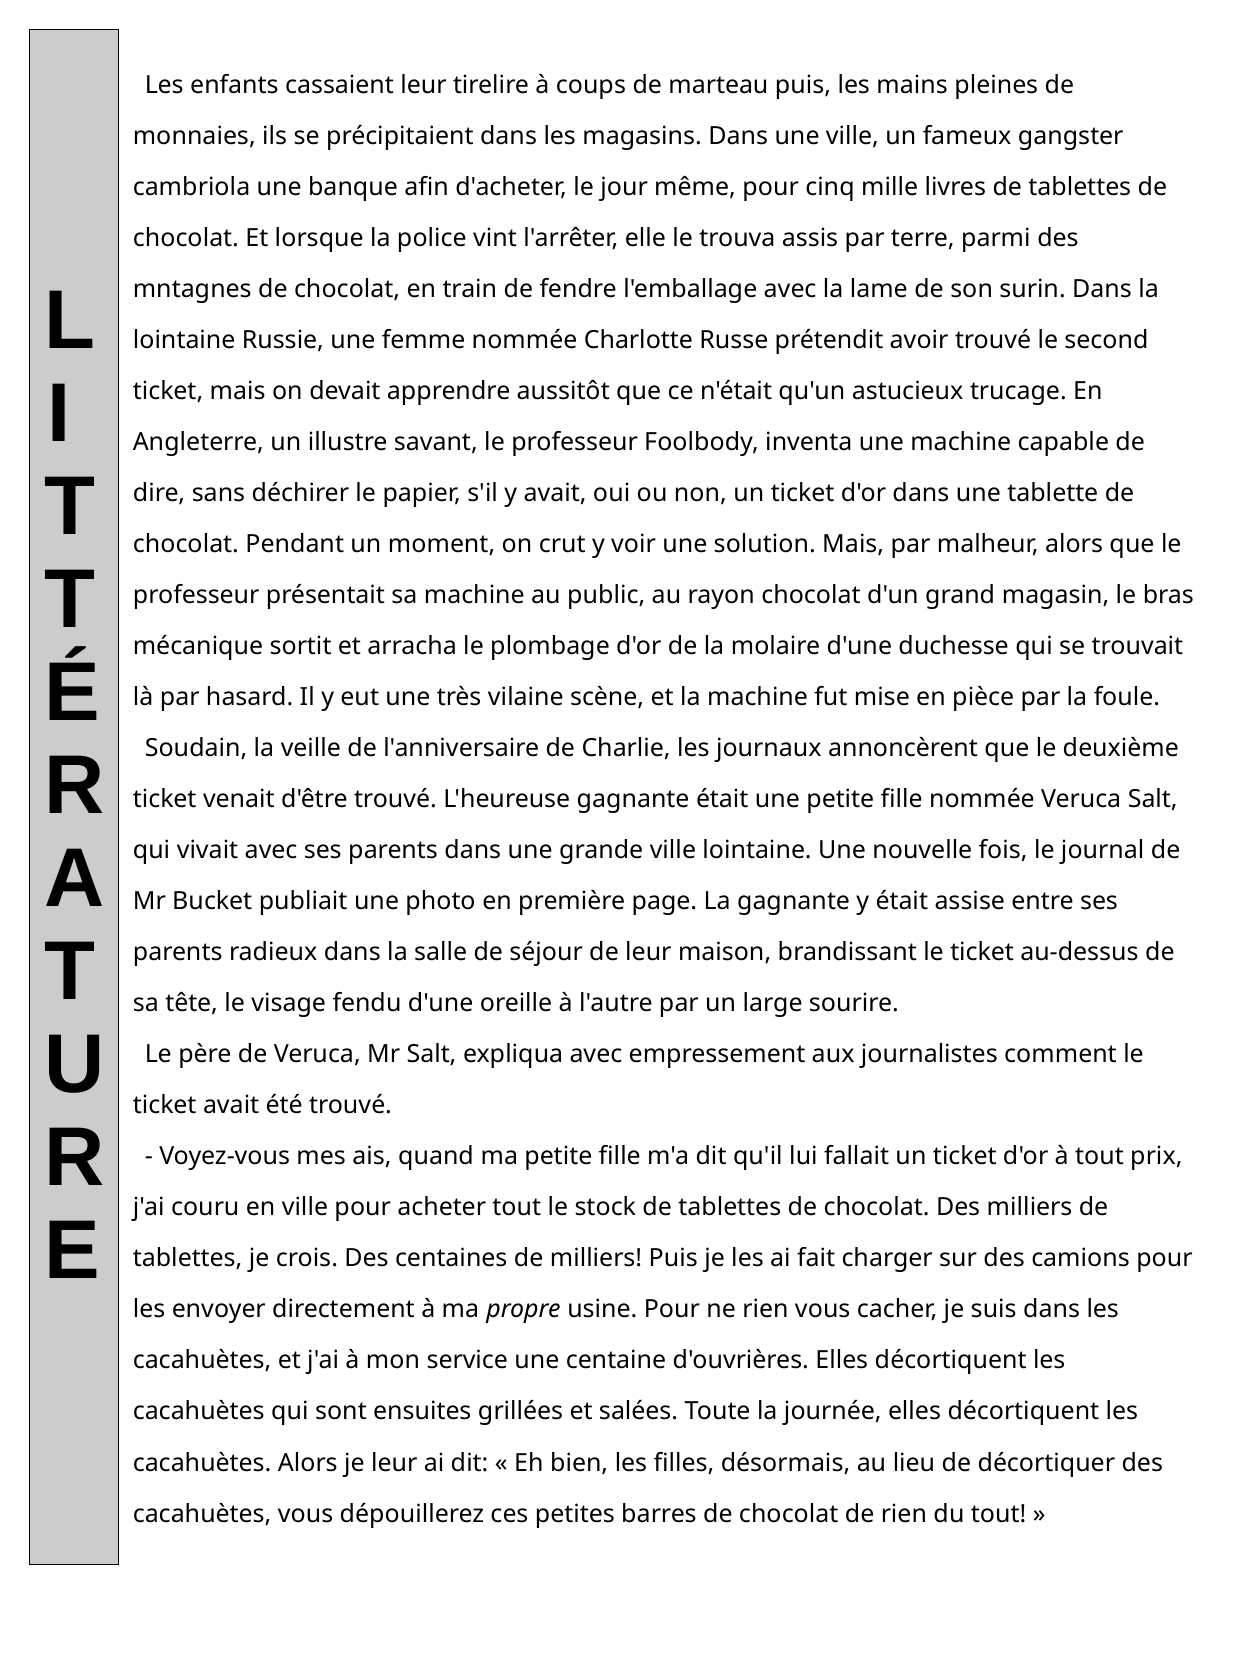

Les enfants cassaient leur tirelire à coups de marteau puis, les mains pleines de monnaies, ils se précipitaient dans les magasins. Dans une ville, un fameux gangster cambriola une banque afin d'acheter, le jour même, pour cinq mille livres de tablettes de chocolat. Et lorsque la police vint l'arrêter, elle le trouva assis par terre, parmi des mntagnes de chocolat, en train de fendre l'emballage avec la lame de son surin. Dans la lointaine Russie, une femme nommée Charlotte Russe prétendit avoir trouvé le second ticket, mais on devait apprendre aussitôt que ce n'était qu'un astucieux trucage. En Angleterre, un illustre savant, le professeur Foolbody, inventa une machine capable de dire, sans déchirer le papier, s'il y avait, oui ou non, un ticket d'or dans une tablette de chocolat. Pendant un moment, on crut y voir une solution. Mais, par malheur, alors que le professeur présentait sa machine au public, au rayon chocolat d'un grand magasin, le bras mécanique sortit et arracha le plombage d'or de la molaire d'une duchesse qui se trouvait là par hasard. Il y eut une très vilaine scène, et la machine fut mise en pièce par la foule.
Soudain, la veille de l'anniversaire de Charlie, les journaux annoncèrent que le deuxième ticket venait d'être trouvé. L'heureuse gagnante était une petite fille nommée Veruca Salt, qui vivait avec ses parents dans une grande ville lointaine. Une nouvelle fois, le journal de Mr Bucket publiait une photo en première page. La gagnante y était assise entre ses parents radieux dans la salle de séjour de leur maison, brandissant le ticket au-dessus de sa tête, le visage fendu d'une oreille à l'autre par un large sourire.
Le père de Veruca, Mr Salt, expliqua avec empressement aux journalistes comment le ticket avait été trouvé.
- Voyez-vous mes ais, quand ma petite fille m'a dit qu'il lui fallait un ticket d'or à tout prix, j'ai couru en ville pour acheter tout le stock de tablettes de chocolat. Des milliers de tablettes, je crois. Des centaines de milliers! Puis je les ai fait charger sur des camions pour les envoyer directement à ma propre usine. Pour ne rien vous cacher, je suis dans les cacahuètes, et j'ai à mon service une centaine d'ouvrières. Elles décortiquent les cacahuètes qui sont ensuites grillées et salées. Toute la journée, elles décortiquent les cacahuètes. Alors je leur ai dit: « Eh bien, les filles, désormais, au lieu de décortiquer des cacahuètes, vous dépouillerez ces petites barres de chocolat de rien du tout! »
LITTÉRATURE